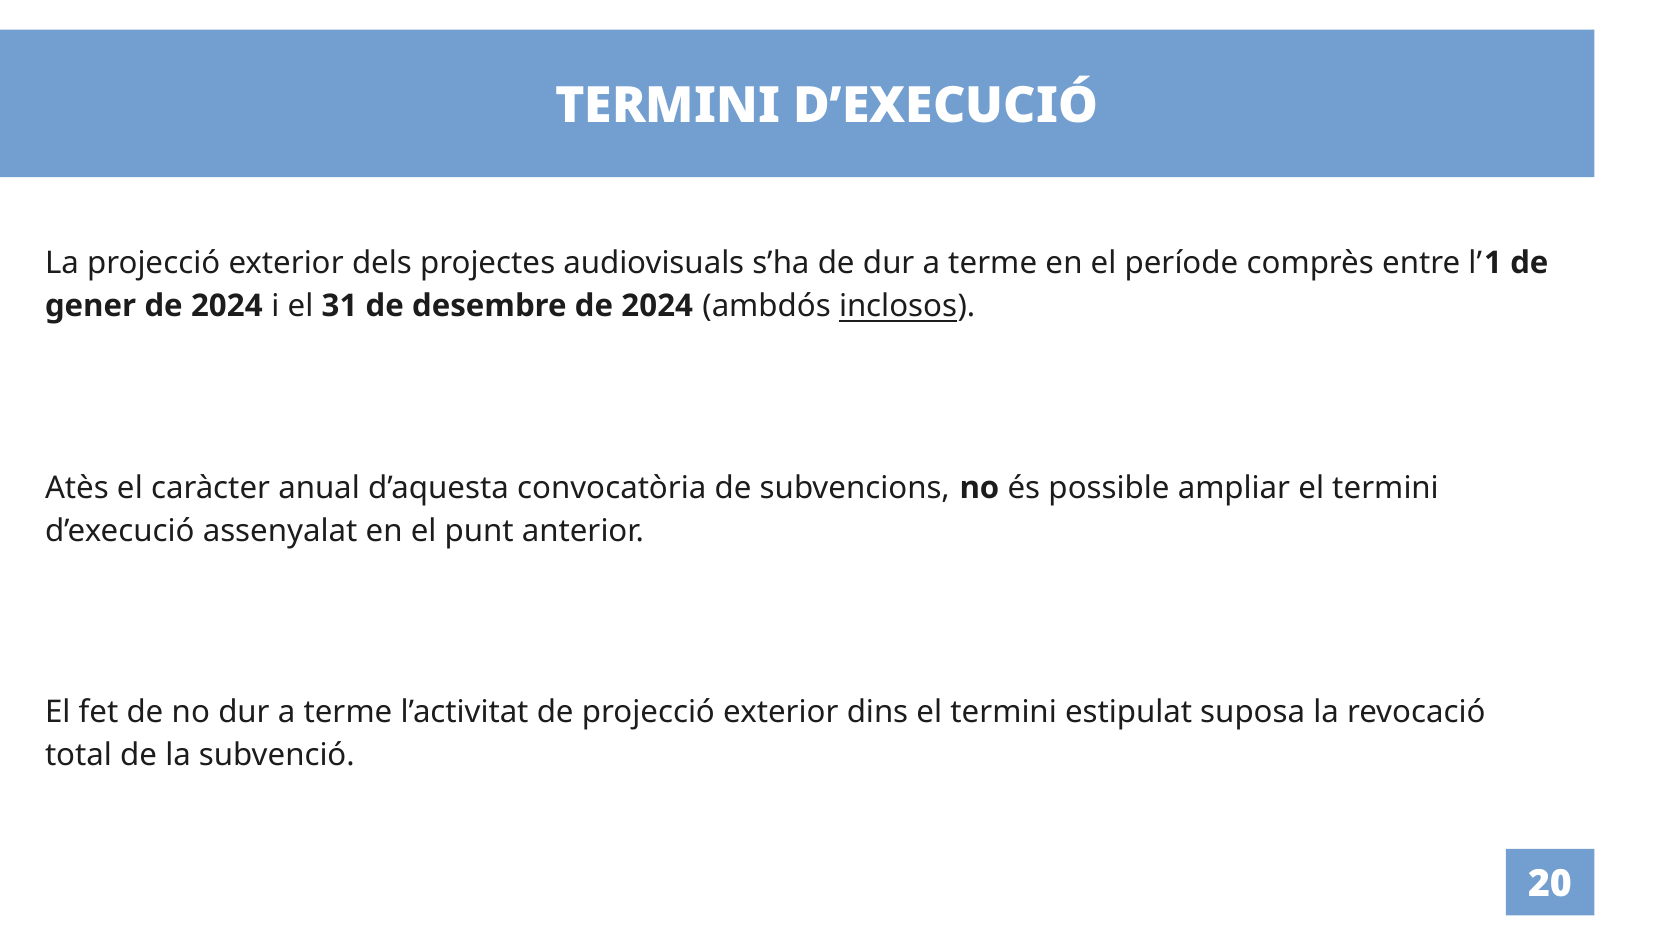

# TERMINI D’EXECUCIÓ
La projecció exterior dels projectes audiovisuals s’ha de dur a terme en el període comprès entre l’1 de gener de 2024 i el 31 de desembre de 2024 (ambdós inclosos).
Atès el caràcter anual d’aquesta convocatòria de subvencions, no és possible ampliar el termini d’execució assenyalat en el punt anterior.
El fet de no dur a terme l’activitat de projecció exterior dins el termini estipulat suposa la revocació total de la subvenció.
20